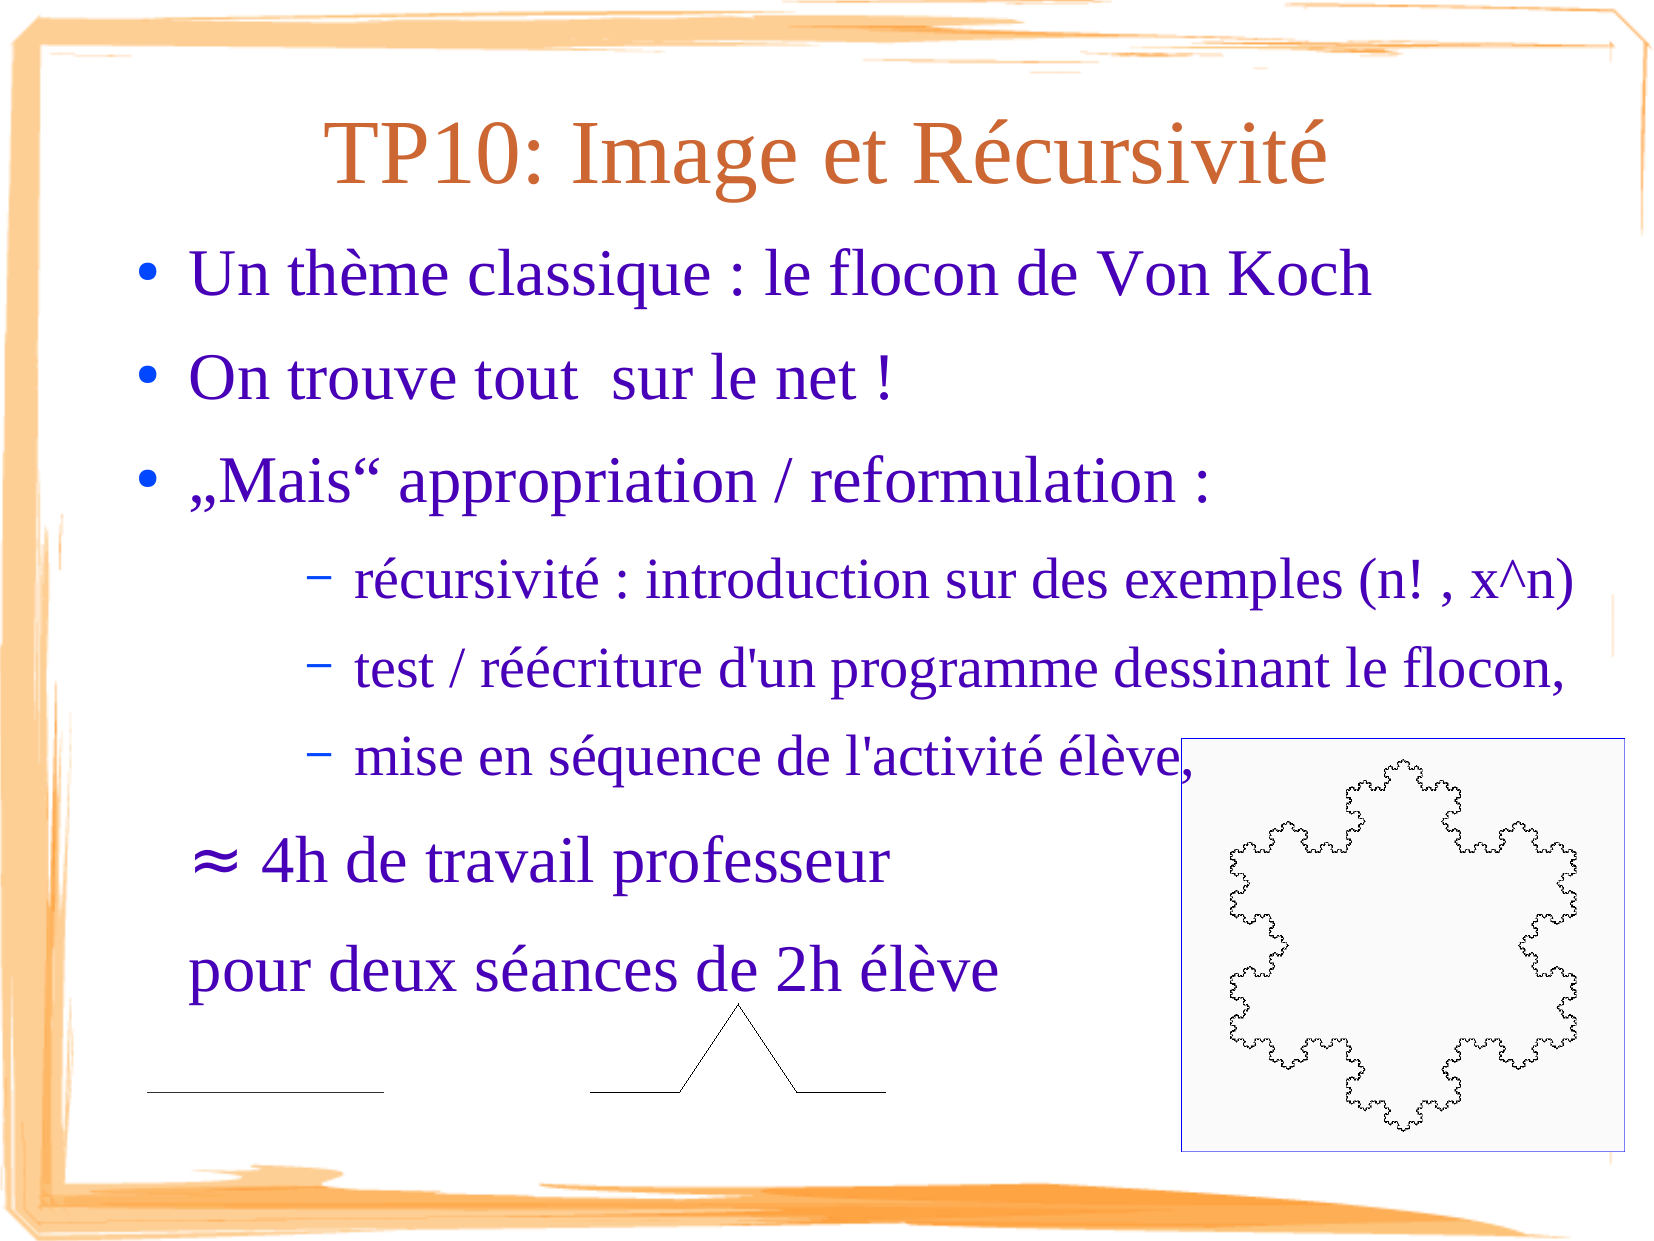

# TP10: Image et Récursivité
Un thème classique : le flocon de Von Koch
On trouve tout sur le net !
„Mais“ appropriation / reformulation :
récursivité : introduction sur des exemples (n! , x^n)
test / réécriture d'un programme dessinant le flocon,
mise en séquence de l'activité élève,
≈ 4h de travail professeur
pour deux séances de 2h élève
17